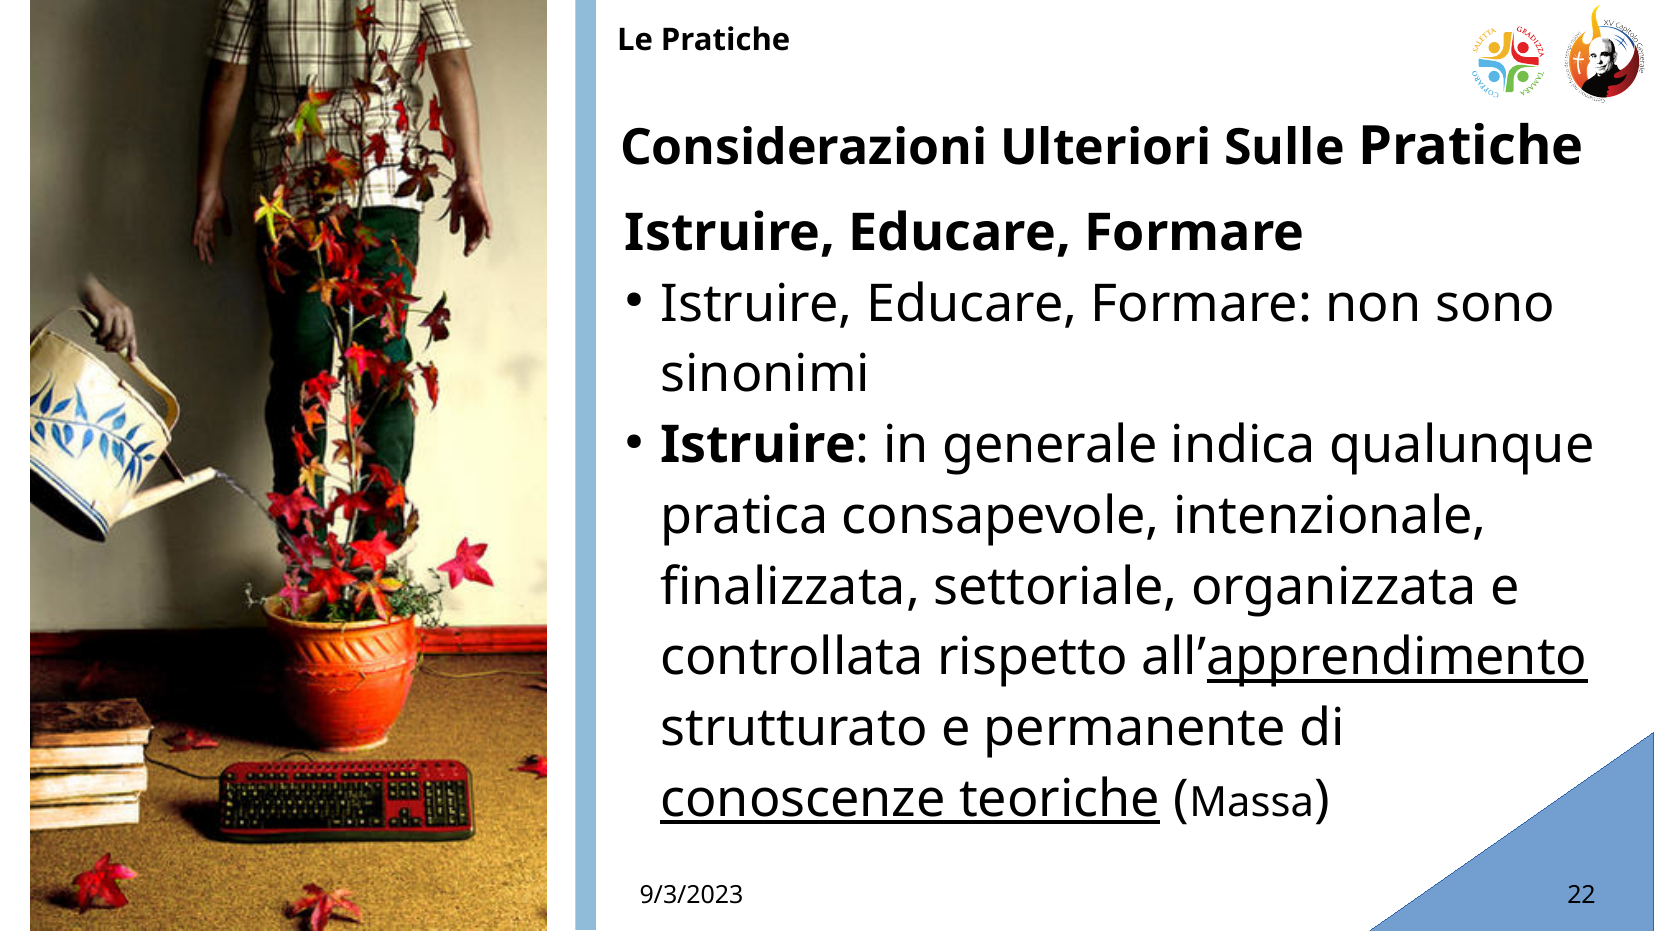

Le Pratiche
Considerazioni Ulteriori Sulle Pratiche
# Istruire, Educare, Formare
Istruire, Educare, Formare: non sono sinonimi
Istruire: in generale indica qualunque pratica consapevole, intenzionale, finalizzata, settoriale, organizzata e controllata rispetto all’apprendimento strutturato e permanente di conoscenze teoriche (Massa)